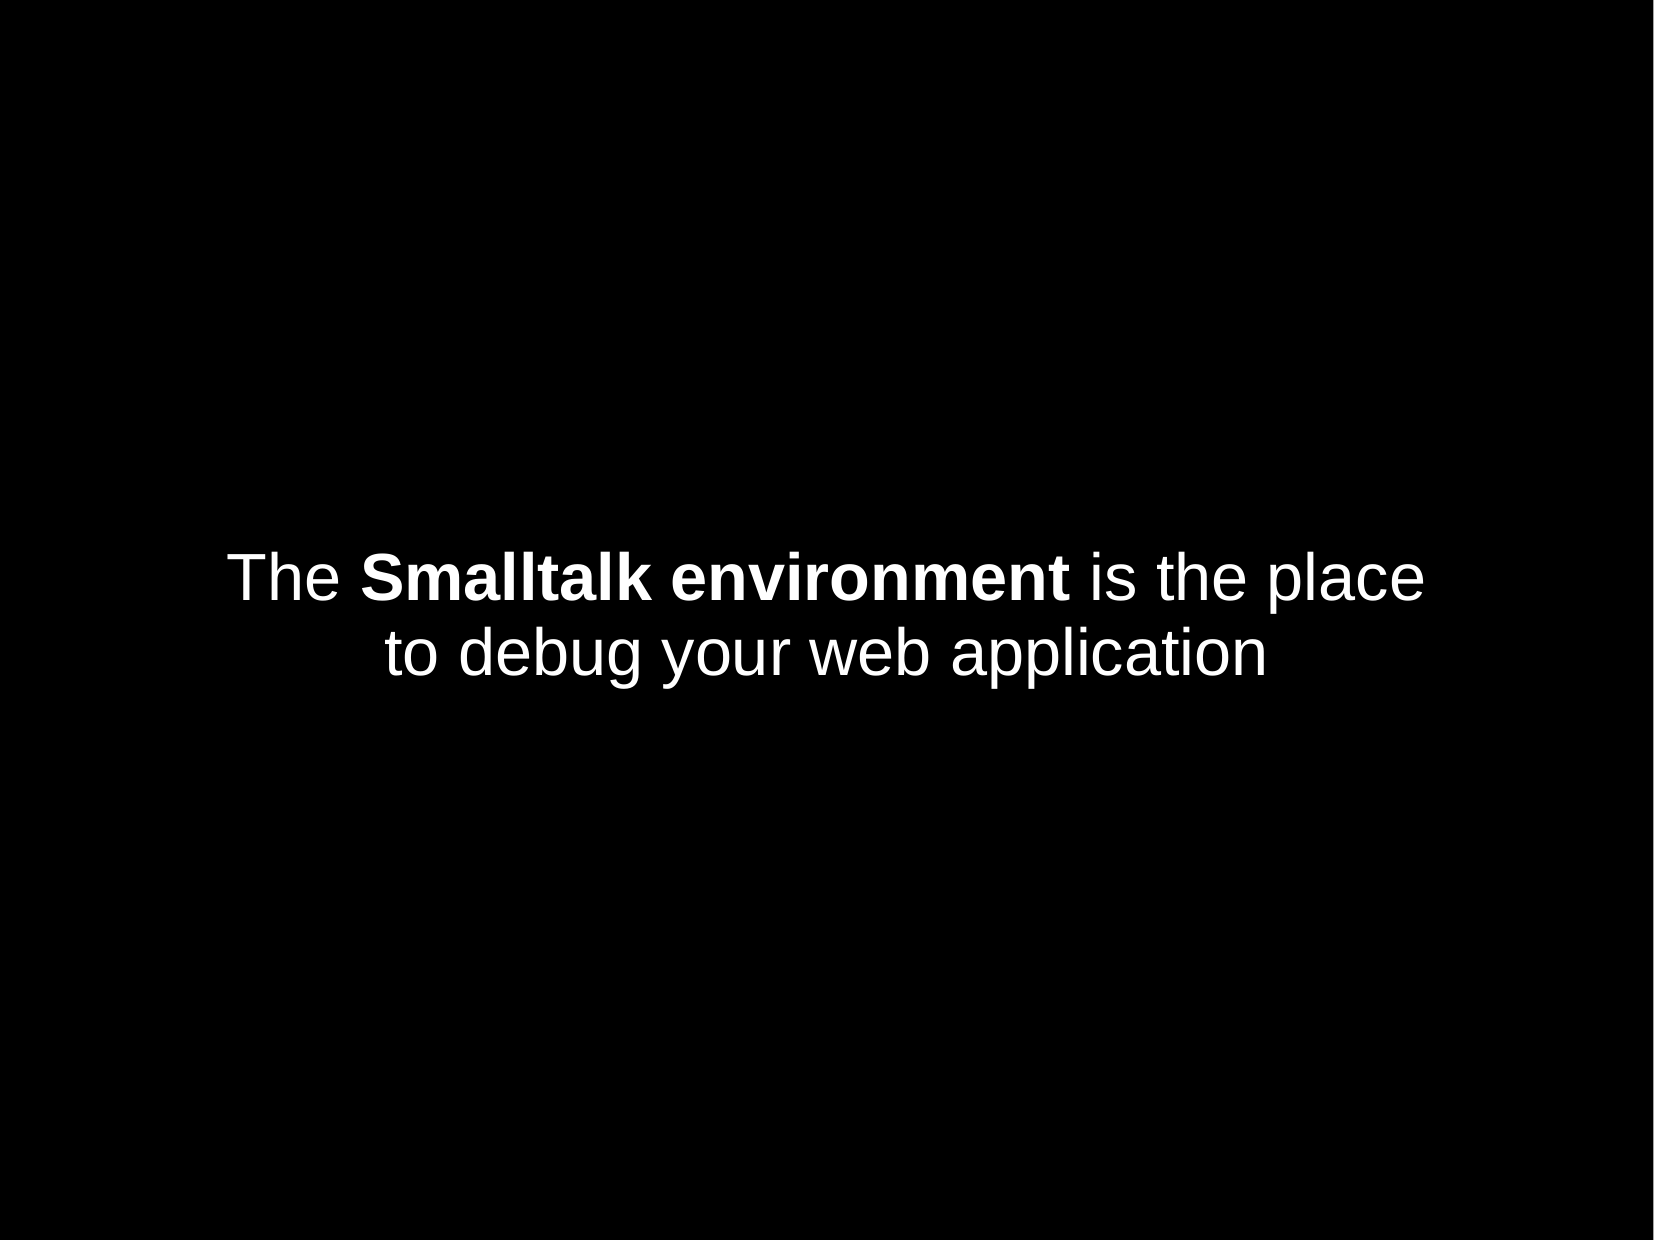

# The Smalltalk environment is the place
to debug your web application